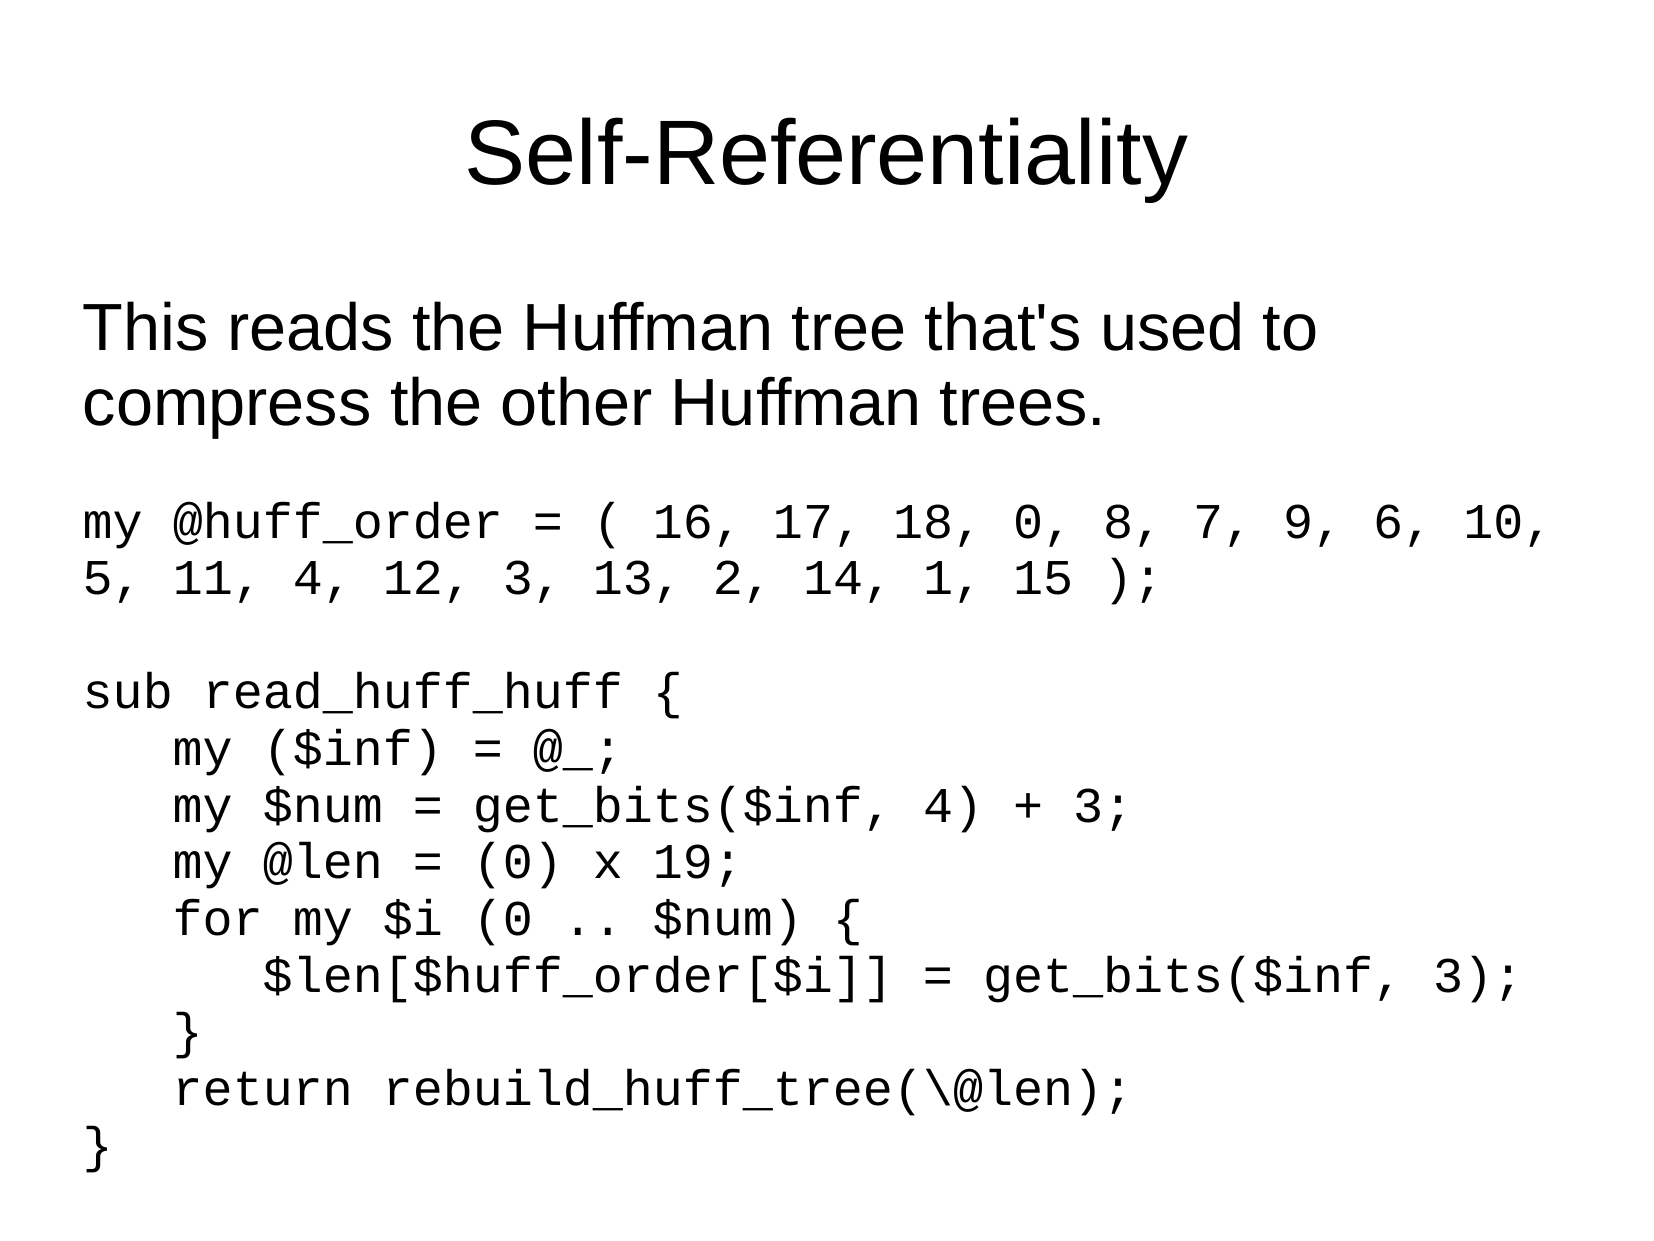

# Self-Referentiality
This reads the Huffman tree that's used to compress the other Huffman trees.
my @huff_order = ( 16, 17, 18, 0, 8, 7, 9, 6, 10, 5, 11, 4, 12, 3, 13, 2, 14, 1, 15 );
sub read_huff_huff {
 my ($inf) = @_;
 my $num = get_bits($inf, 4) + 3;
 my @len = (0) x 19;
 for my $i (0 .. $num) {
 $len[$huff_order[$i]] = get_bits($inf, 3);
 }
 return rebuild_huff_tree(\@len);
}